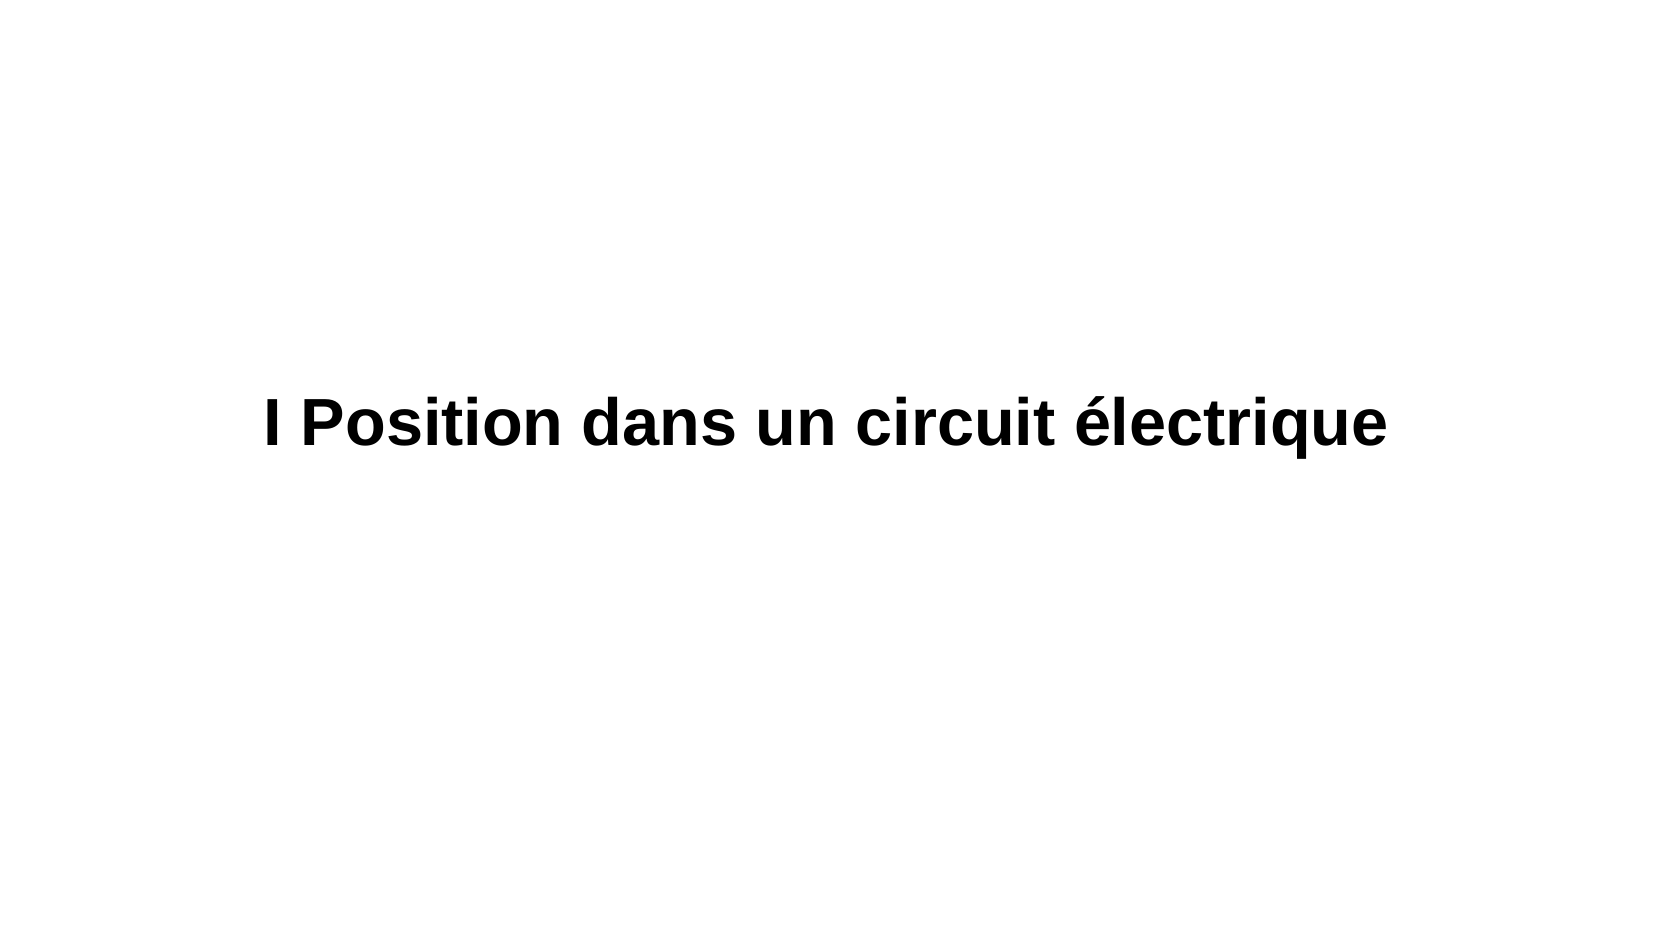

# I Position dans un circuit électrique